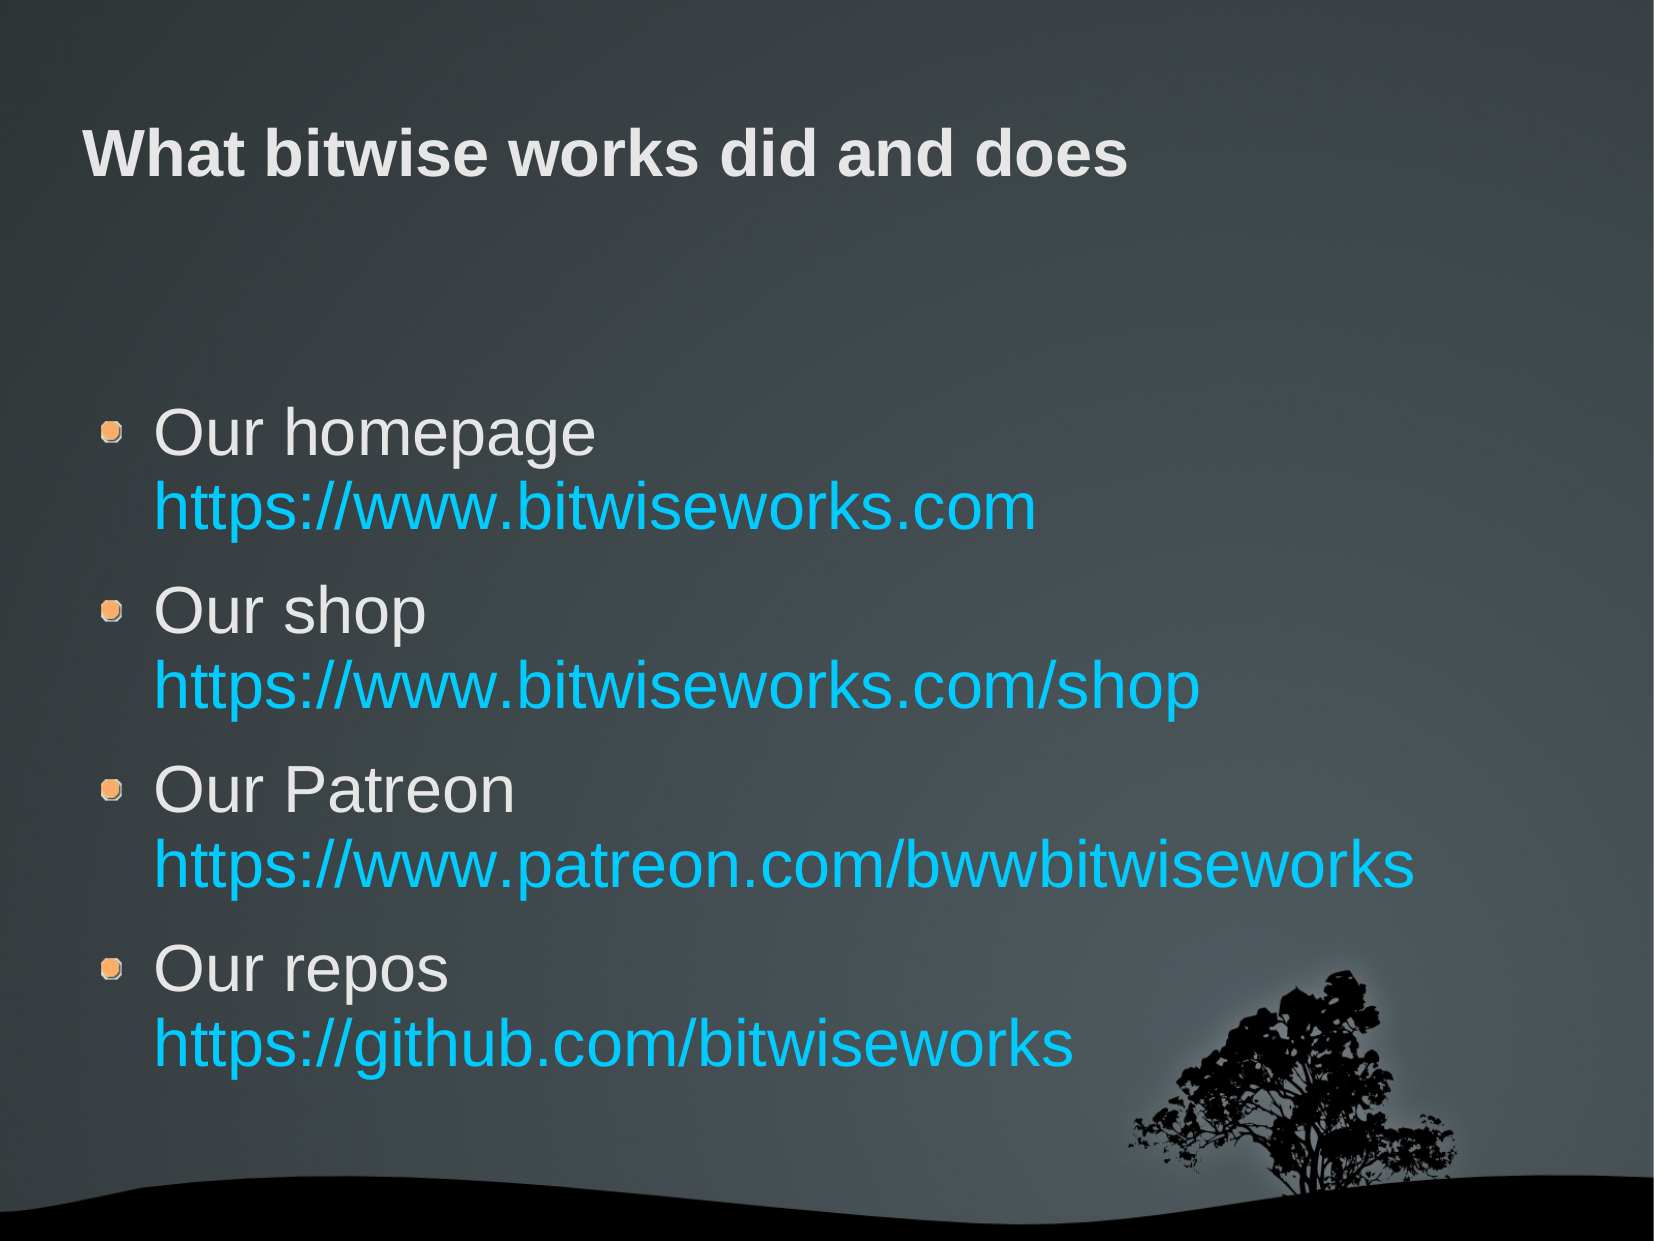

# What bitwise works did and does
Our homepage
https://www.bitwiseworks.com
Our shop
https://www.bitwiseworks.com/shop
Our Patreon https://www.patreon.com/bwwbitwiseworks
Our repos
https://github.com/bitwiseworks